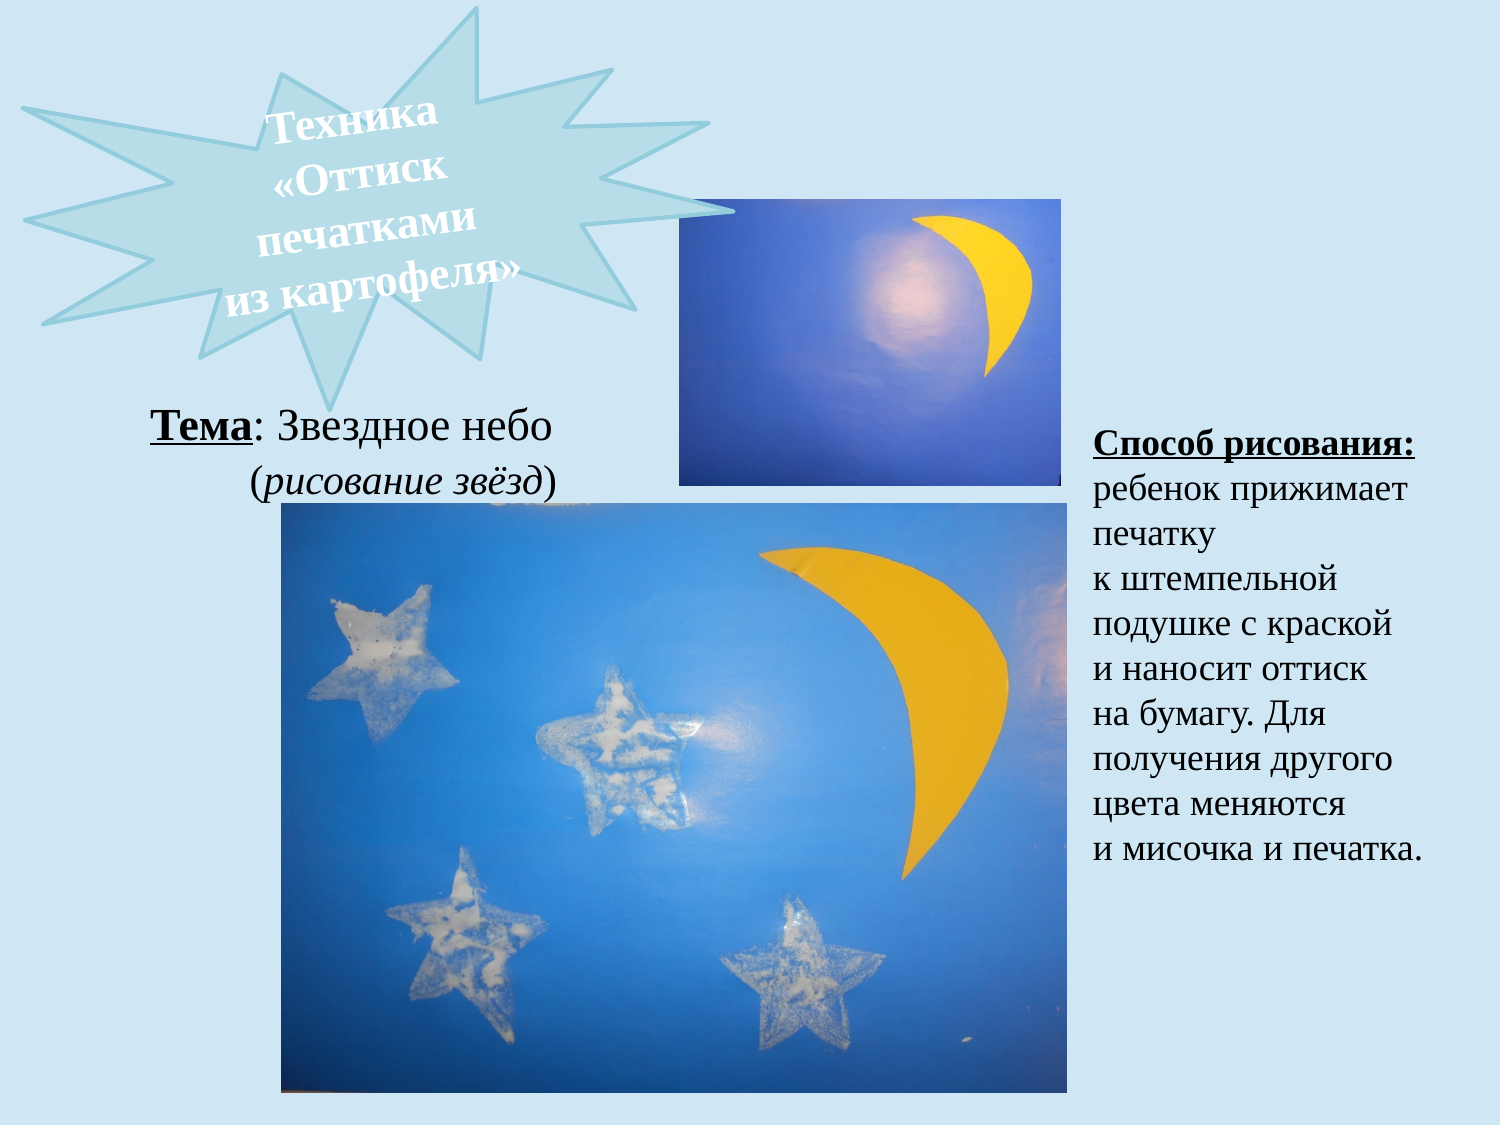

Техника
«Оттиск печатками из картофеля»
# Тема: Звездное небо (рисование звёзд)
Способ рисования:
ребенок прижимает печатку к штемпельной подушке с краской и наносит оттиск на бумагу. Для получения другого цвета меняются и мисочка и печатка.